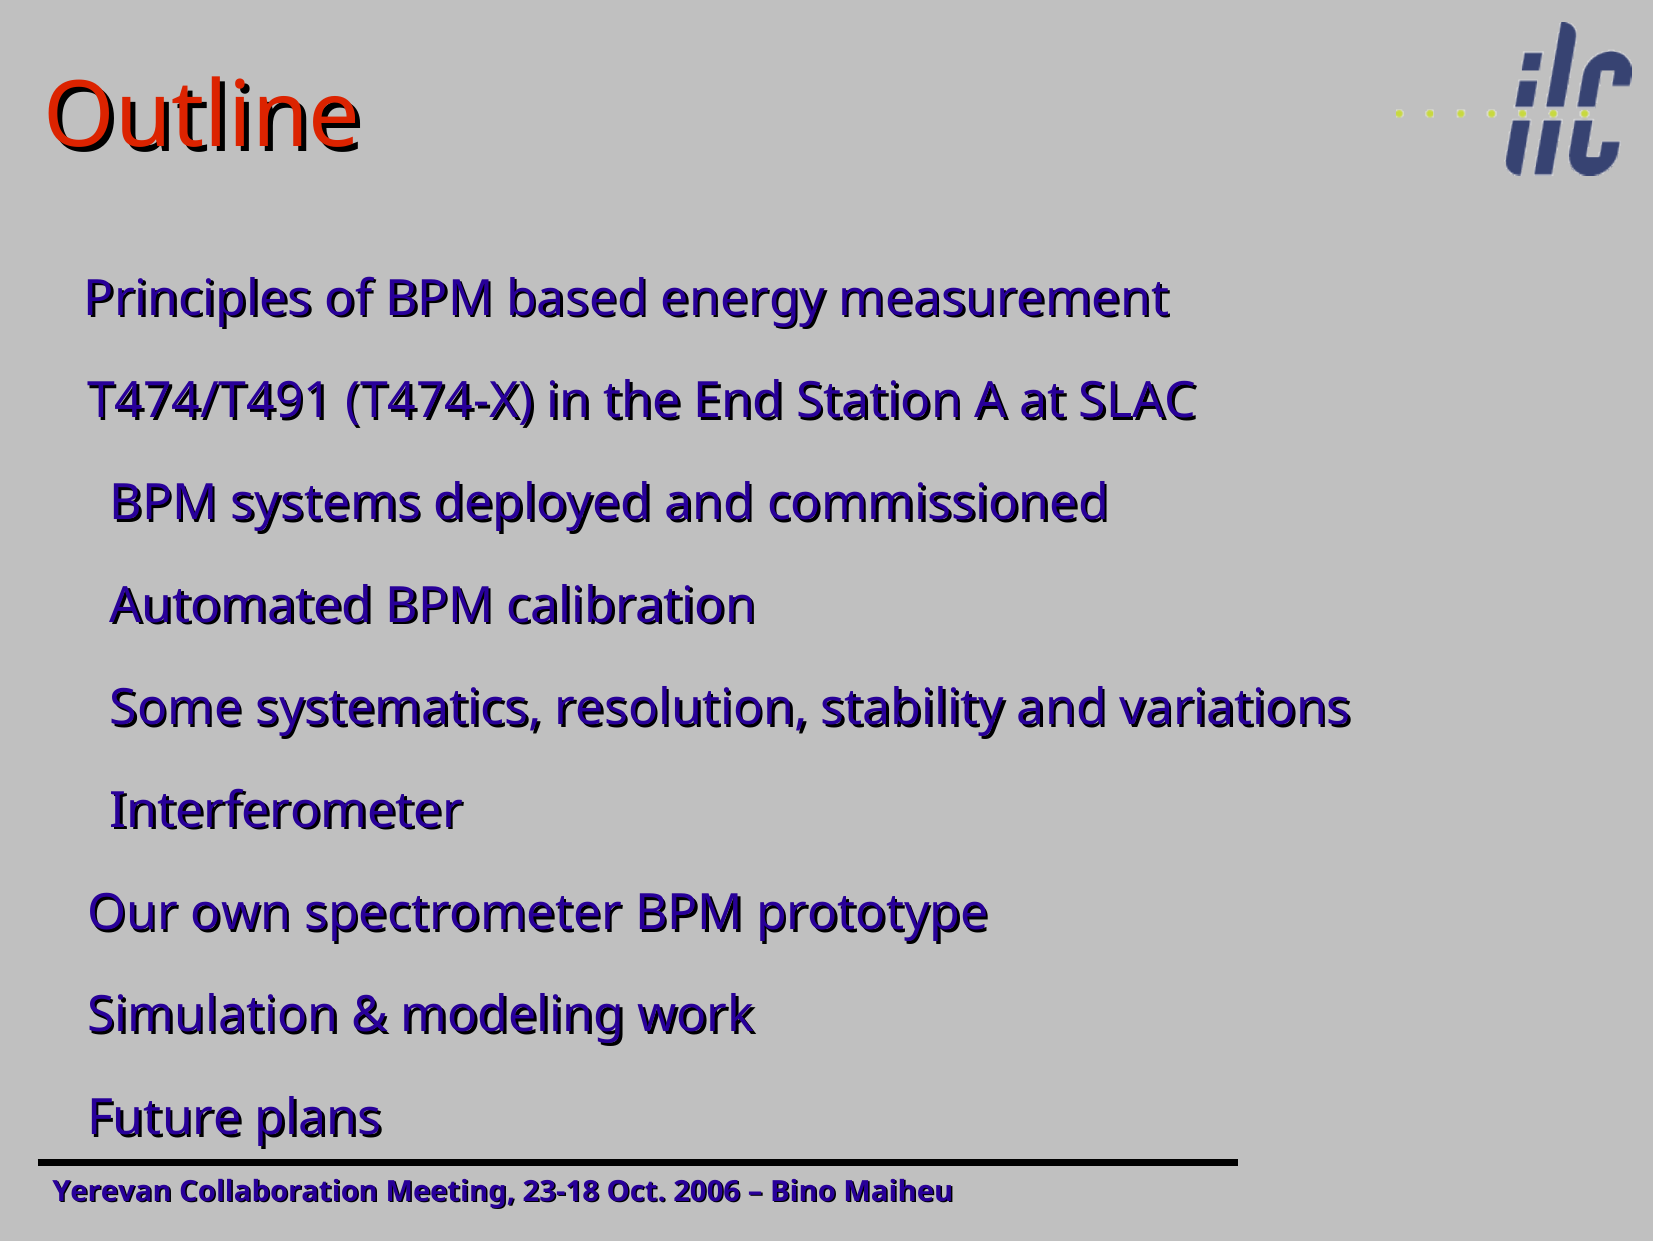

# Outline
 Principles of BPM based energy measurement
 T474/T491 (T474-X) in the End Station A at SLAC
BPM systems deployed and commissioned
Automated BPM calibration
Some systematics, resolution, stability and variations
Interferometer
 Our own spectrometer BPM prototype
 Simulation & modeling work
 Future plans
Yerevan Collaboration Meeting, 23-18 Oct. 2006 – Bino Maiheu